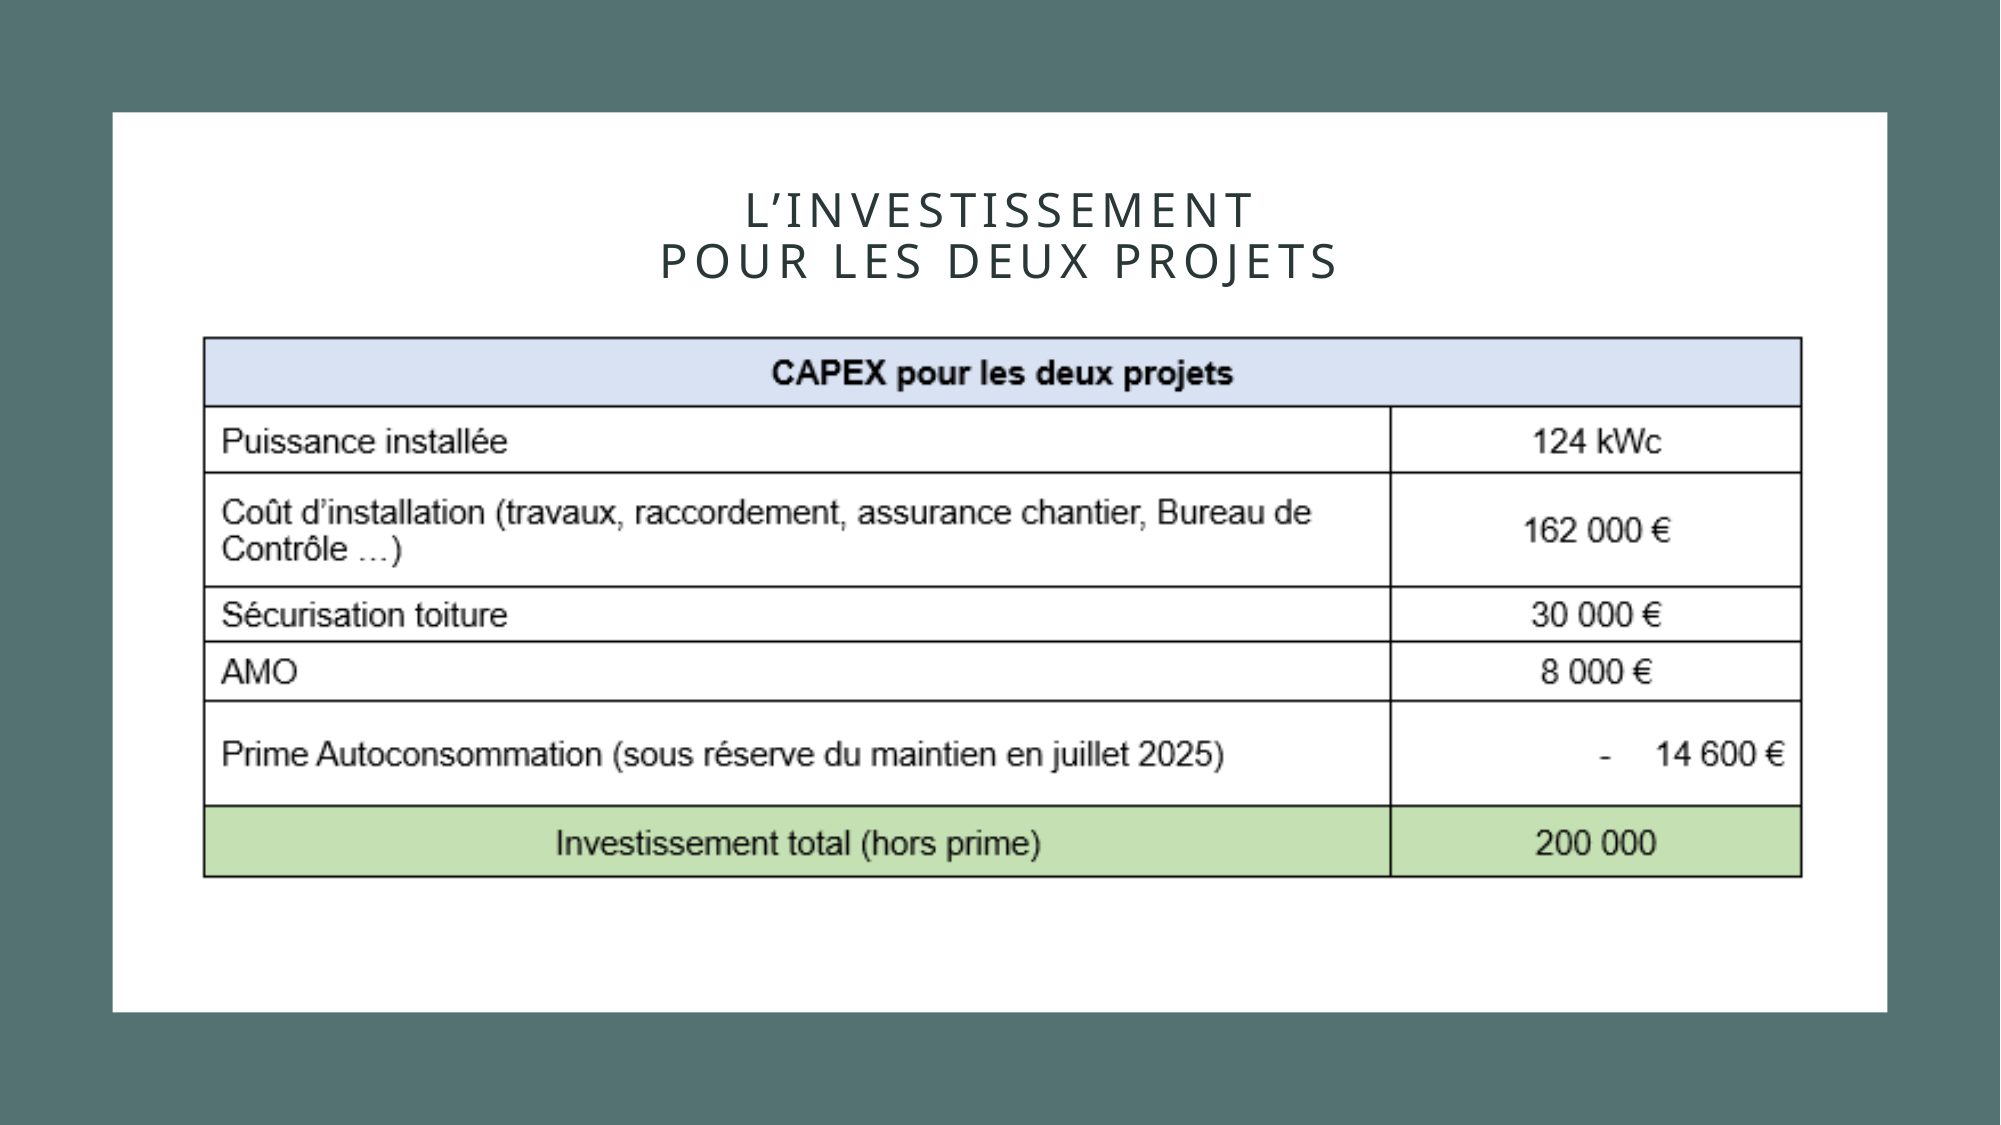

L’investissement
pour les deux projets
# Analyse CAPEX